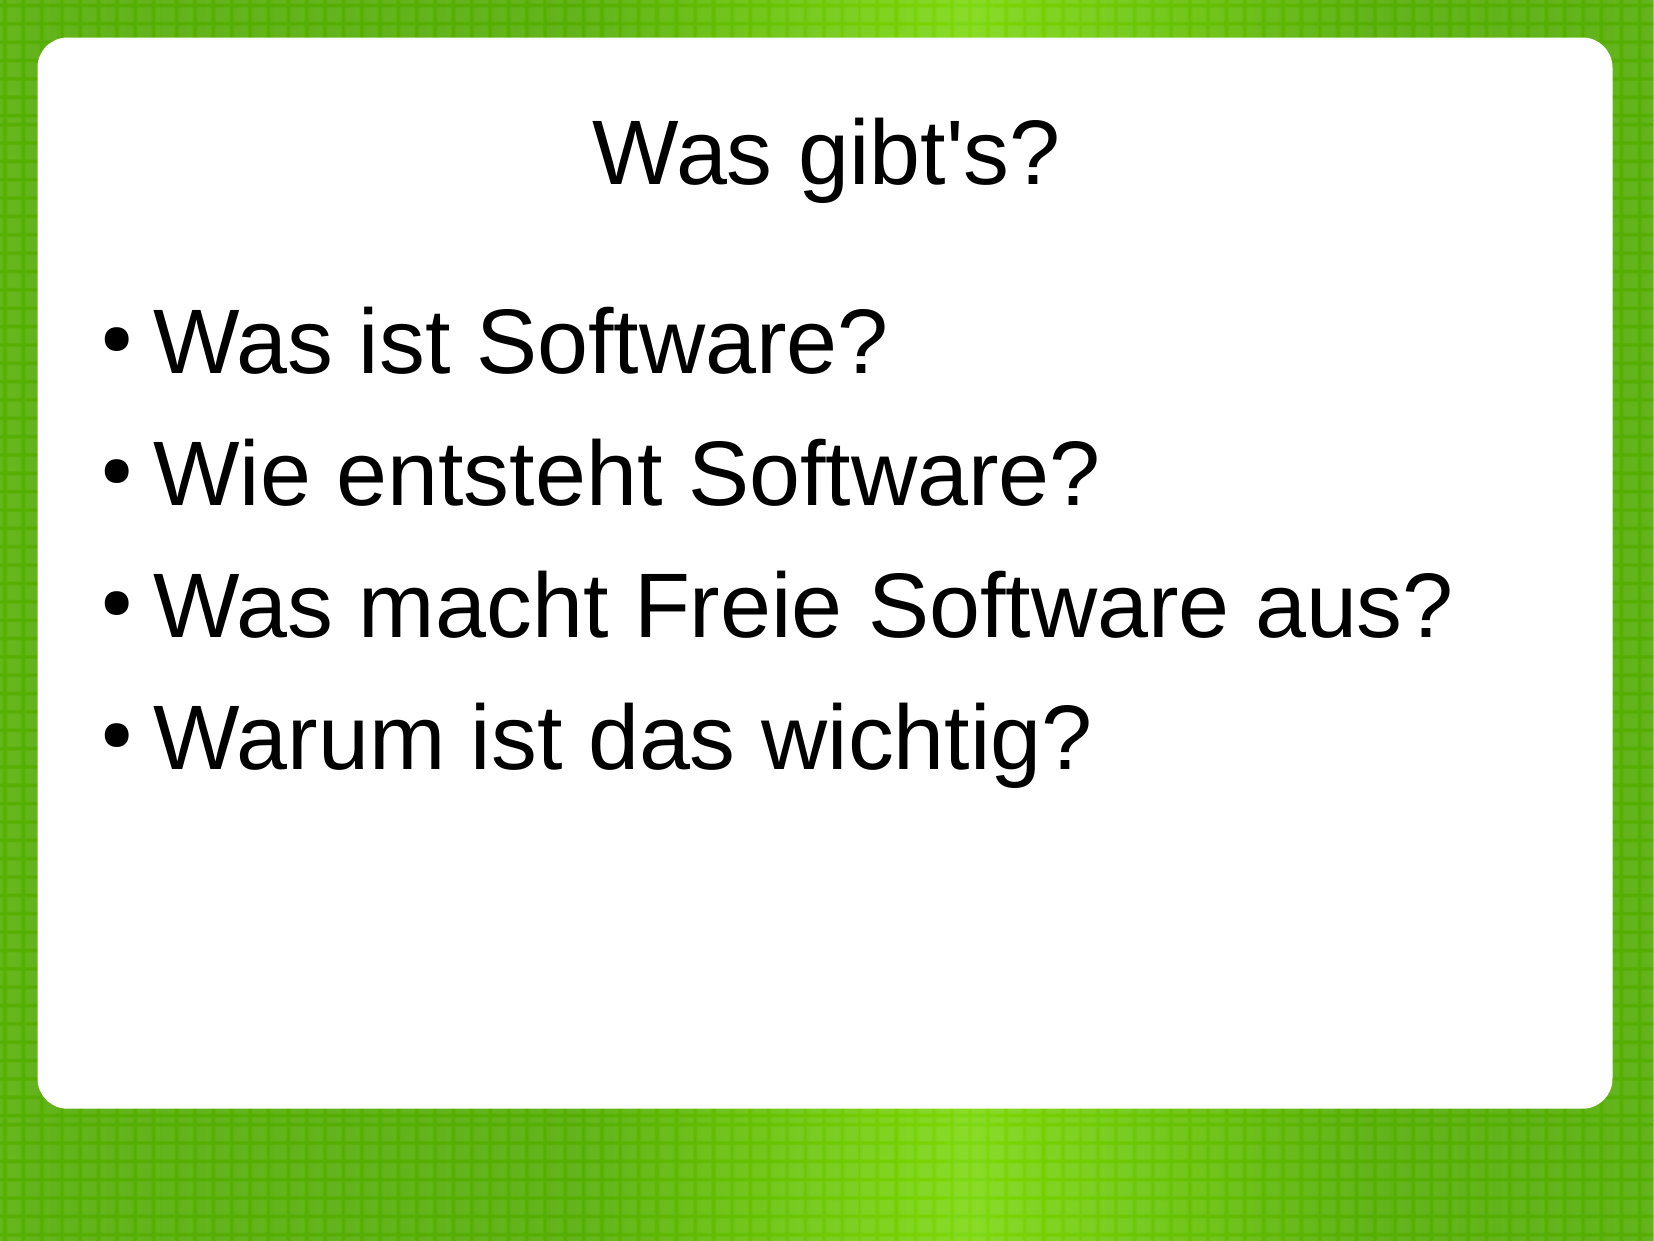

# Was gibt's?
Was ist Software?
Wie entsteht Software?
Was macht Freie Software aus?
Warum ist das wichtig?